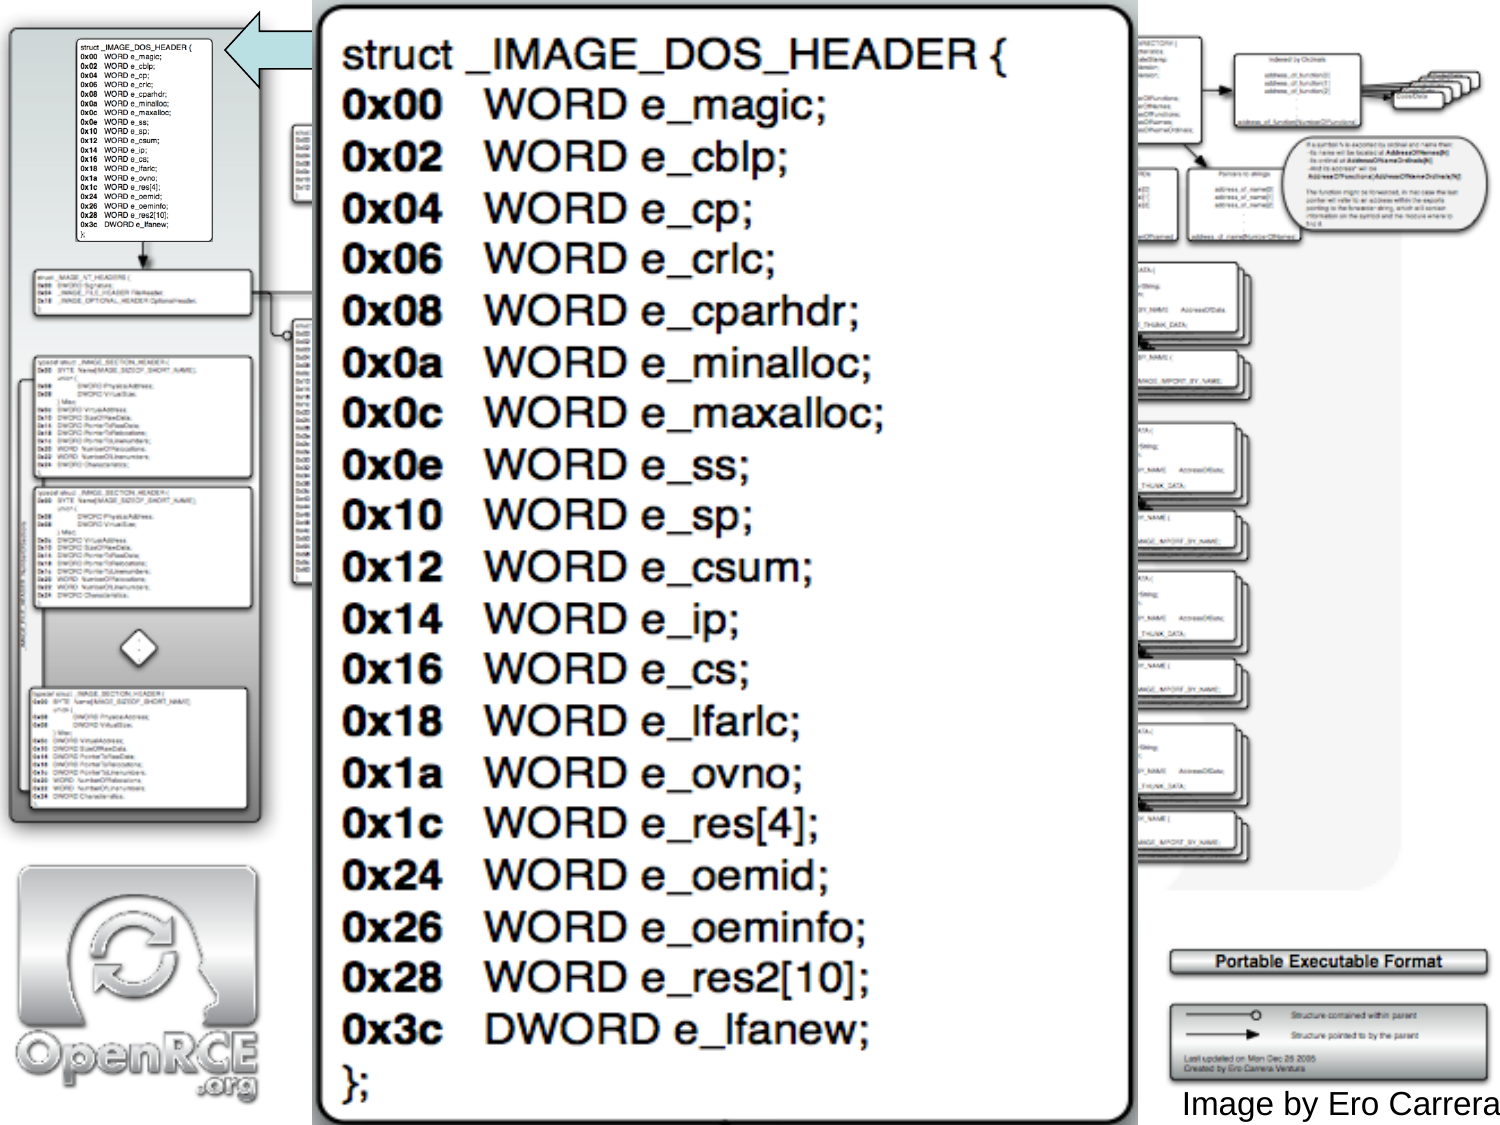

You are here :D
#
Image by Ero Carrera